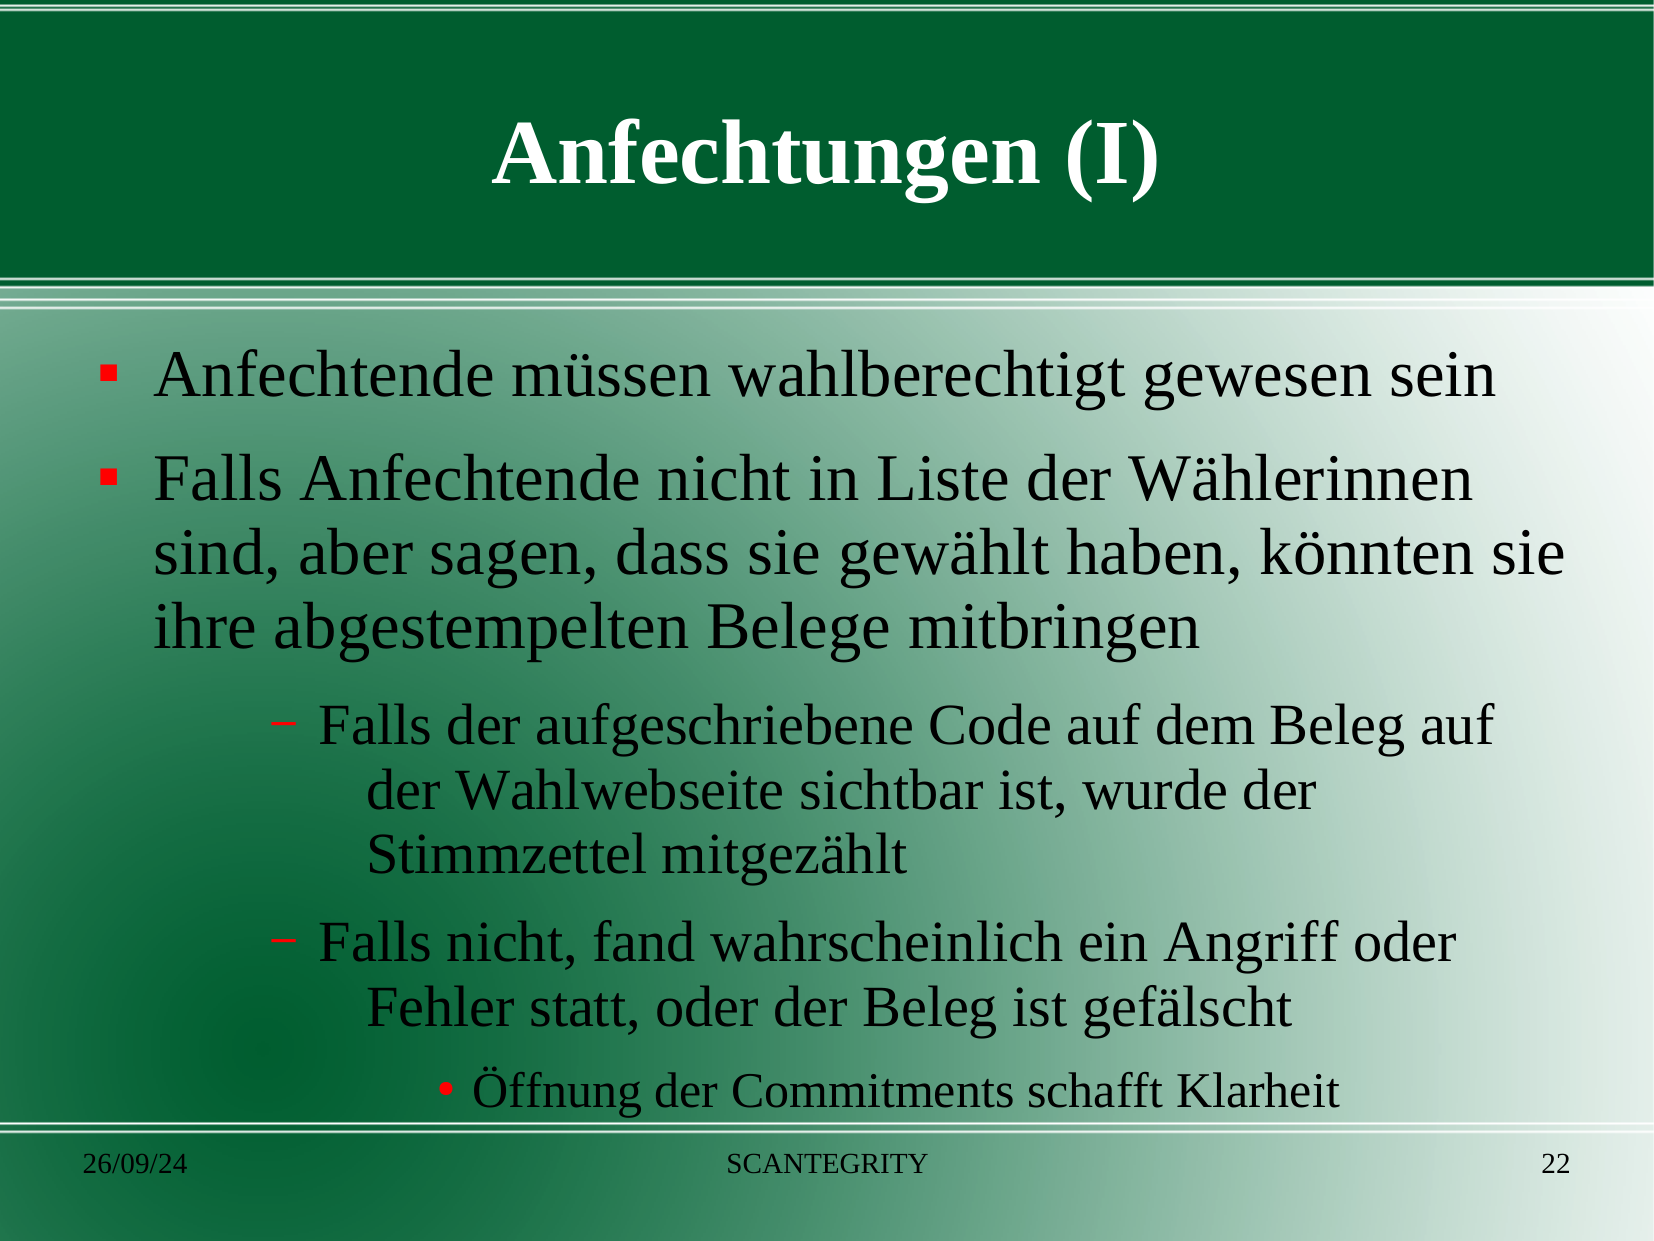

# Anfechtungen (I)
Anfechtende müssen wahlberechtigt gewesen sein
Falls Anfechtende nicht in Liste der Wählerinnen sind, aber sagen, dass sie gewählt haben, könnten sie ihre abgestempelten Belege mitbringen
Falls der aufgeschriebene Code auf dem Beleg auf der Wahlwebseite sichtbar ist, wurde der Stimmzettel mitgezählt
Falls nicht, fand wahrscheinlich ein Angriff oder Fehler statt, oder der Beleg ist gefälscht
Öffnung der Commitments schafft Klarheit
SCANTEGRITY
22